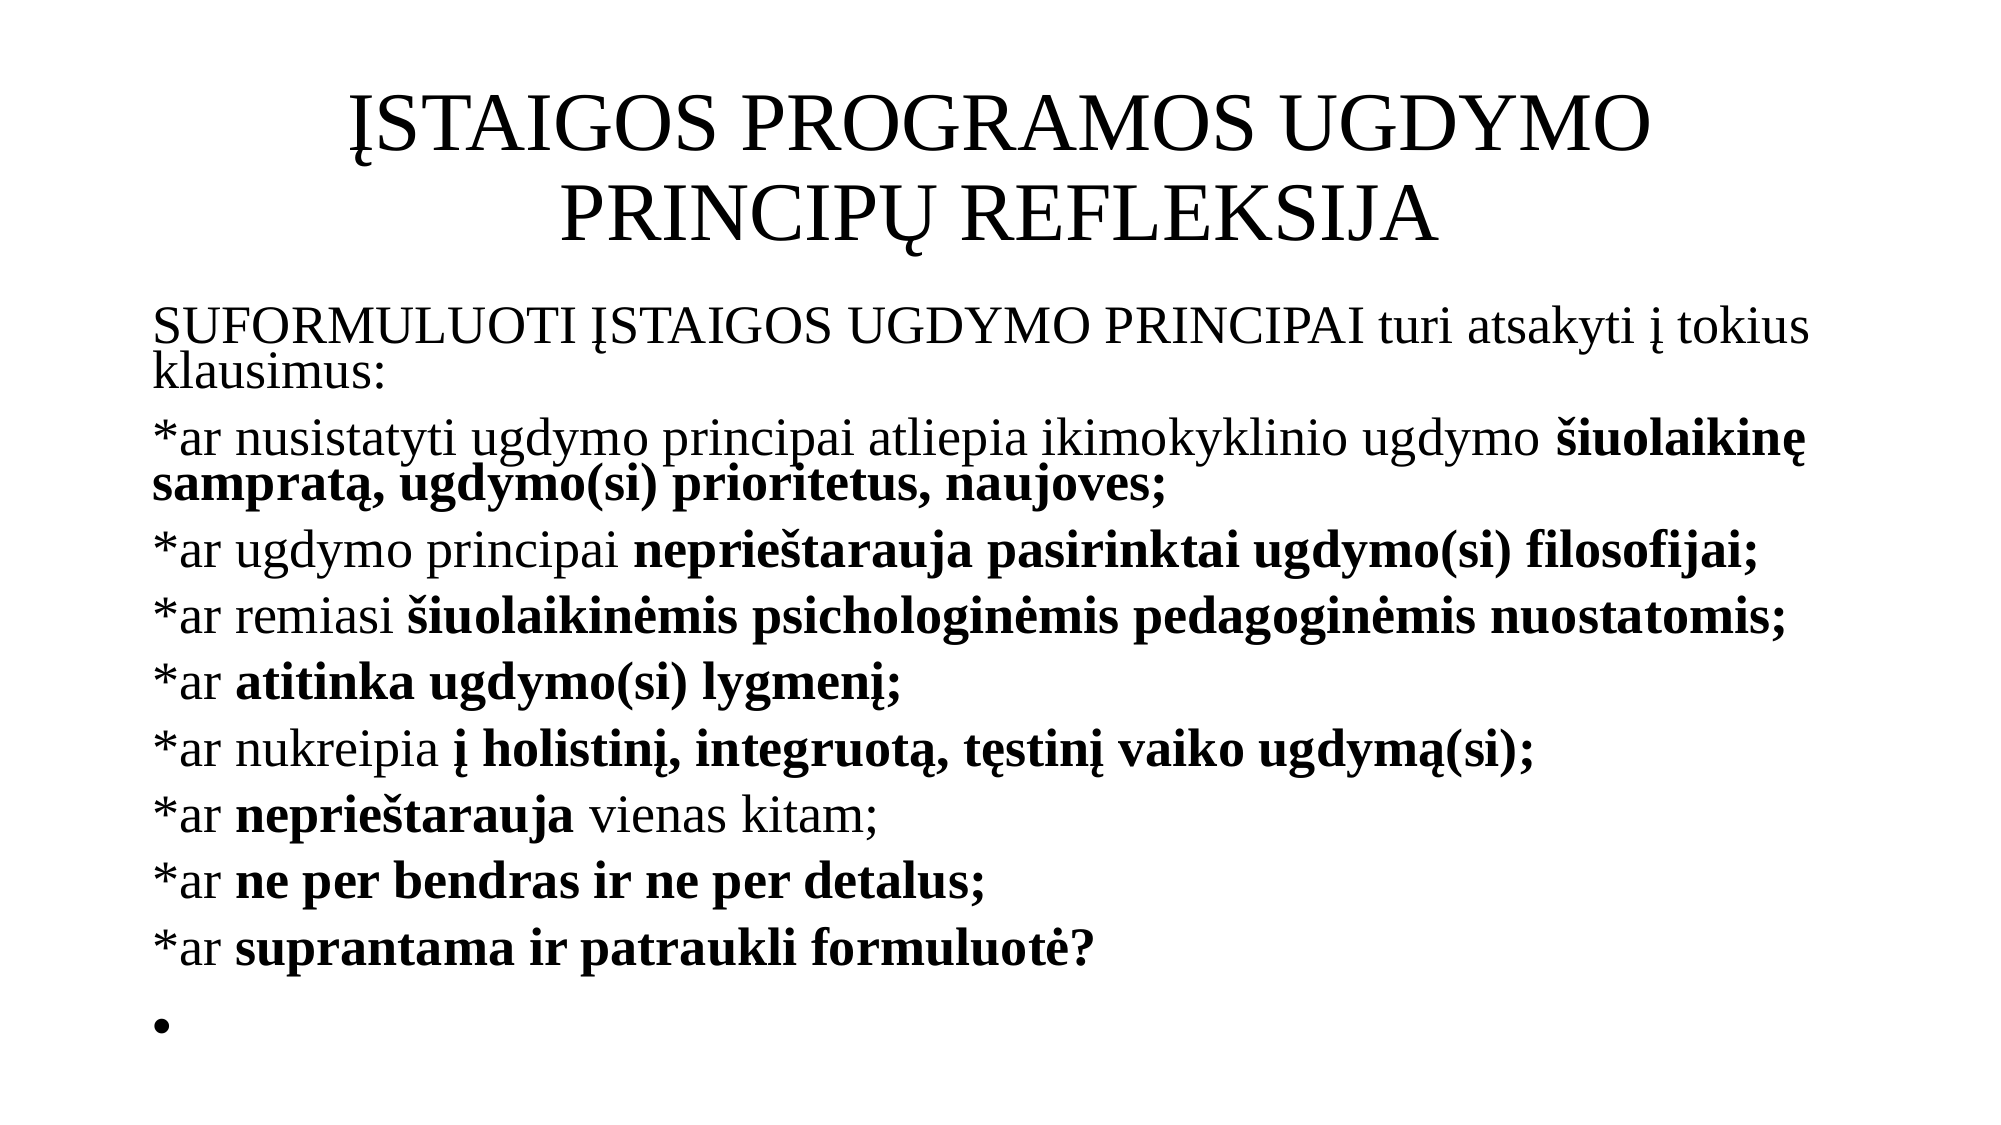

# ĮSTAIGOS PROGRAMOS UGDYMO PRINCIPŲ REFLEKSIJA
SUFORMULUOTI ĮSTAIGOS UGDYMO PRINCIPAI turi atsakyti į tokius klausimus:
*ar nusistatyti ugdymo principai atliepia ikimokyklinio ugdymo šiuolaikinę sampratą, ugdymo(si) prioritetus, naujoves;
*ar ugdymo principai neprieštarauja pasirinktai ugdymo(si) filosofijai;
*ar remiasi šiuolaikinėmis psichologinėmis pedagoginėmis nuostatomis;
*ar atitinka ugdymo(si) lygmenį;
*ar nukreipia į holistinį, integruotą, tęstinį vaiko ugdymą(si);
*ar neprieštarauja vienas kitam;
*ar ne per bendras ir ne per detalus;
*ar suprantama ir patraukli formuluotė?